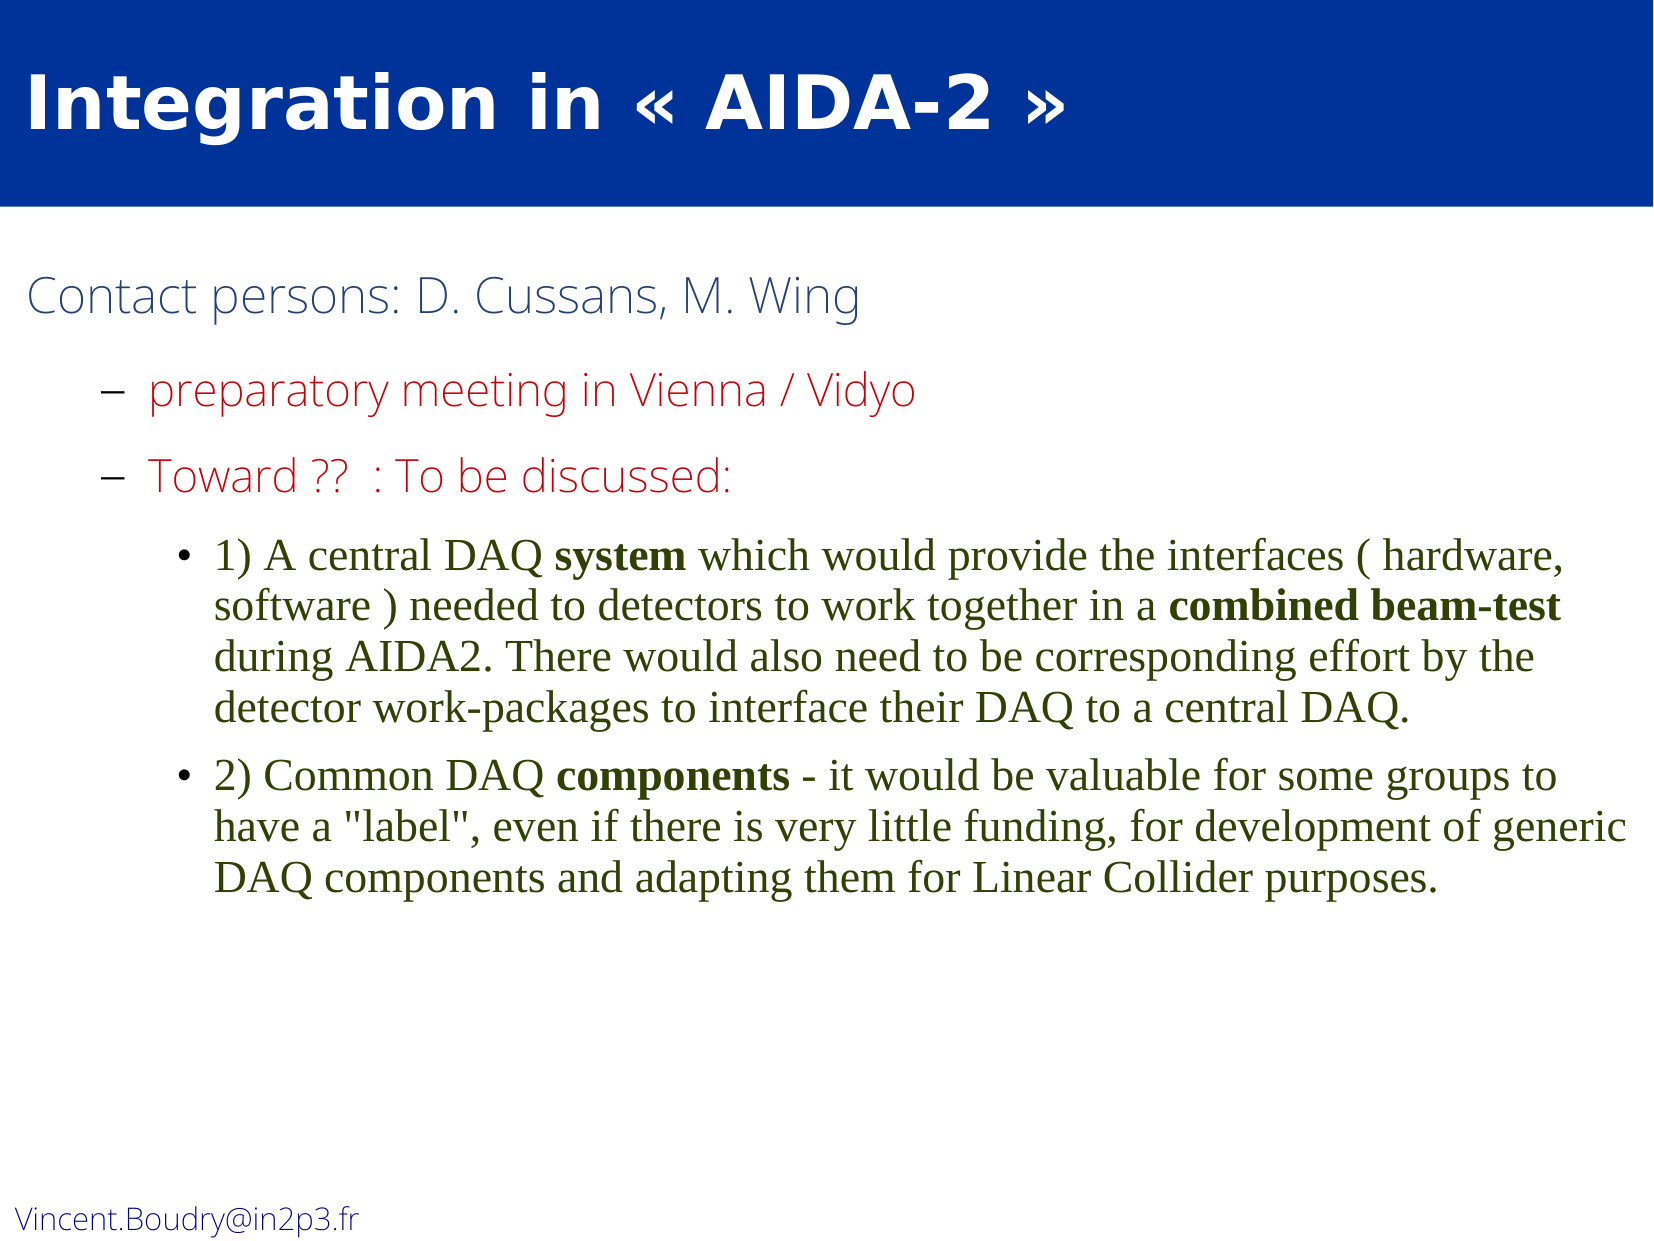

# Integration in « AIDA-2 »
Contact persons: D. Cussans, M. Wing
preparatory meeting in Vienna / Vidyo
Toward ?? : To be discussed:
1) A central DAQ system which would provide the interfaces ( hardware, software ) needed to detectors to work together in a combined beam-test during AIDA2. There would also need to be corresponding effort by the detector work-packages to interface their DAQ to a central DAQ.
2) Common DAQ components - it would be valuable for some groups to have a "label", even if there is very little funding, for development of generic DAQ components and adapting them for Linear Collider purposes.